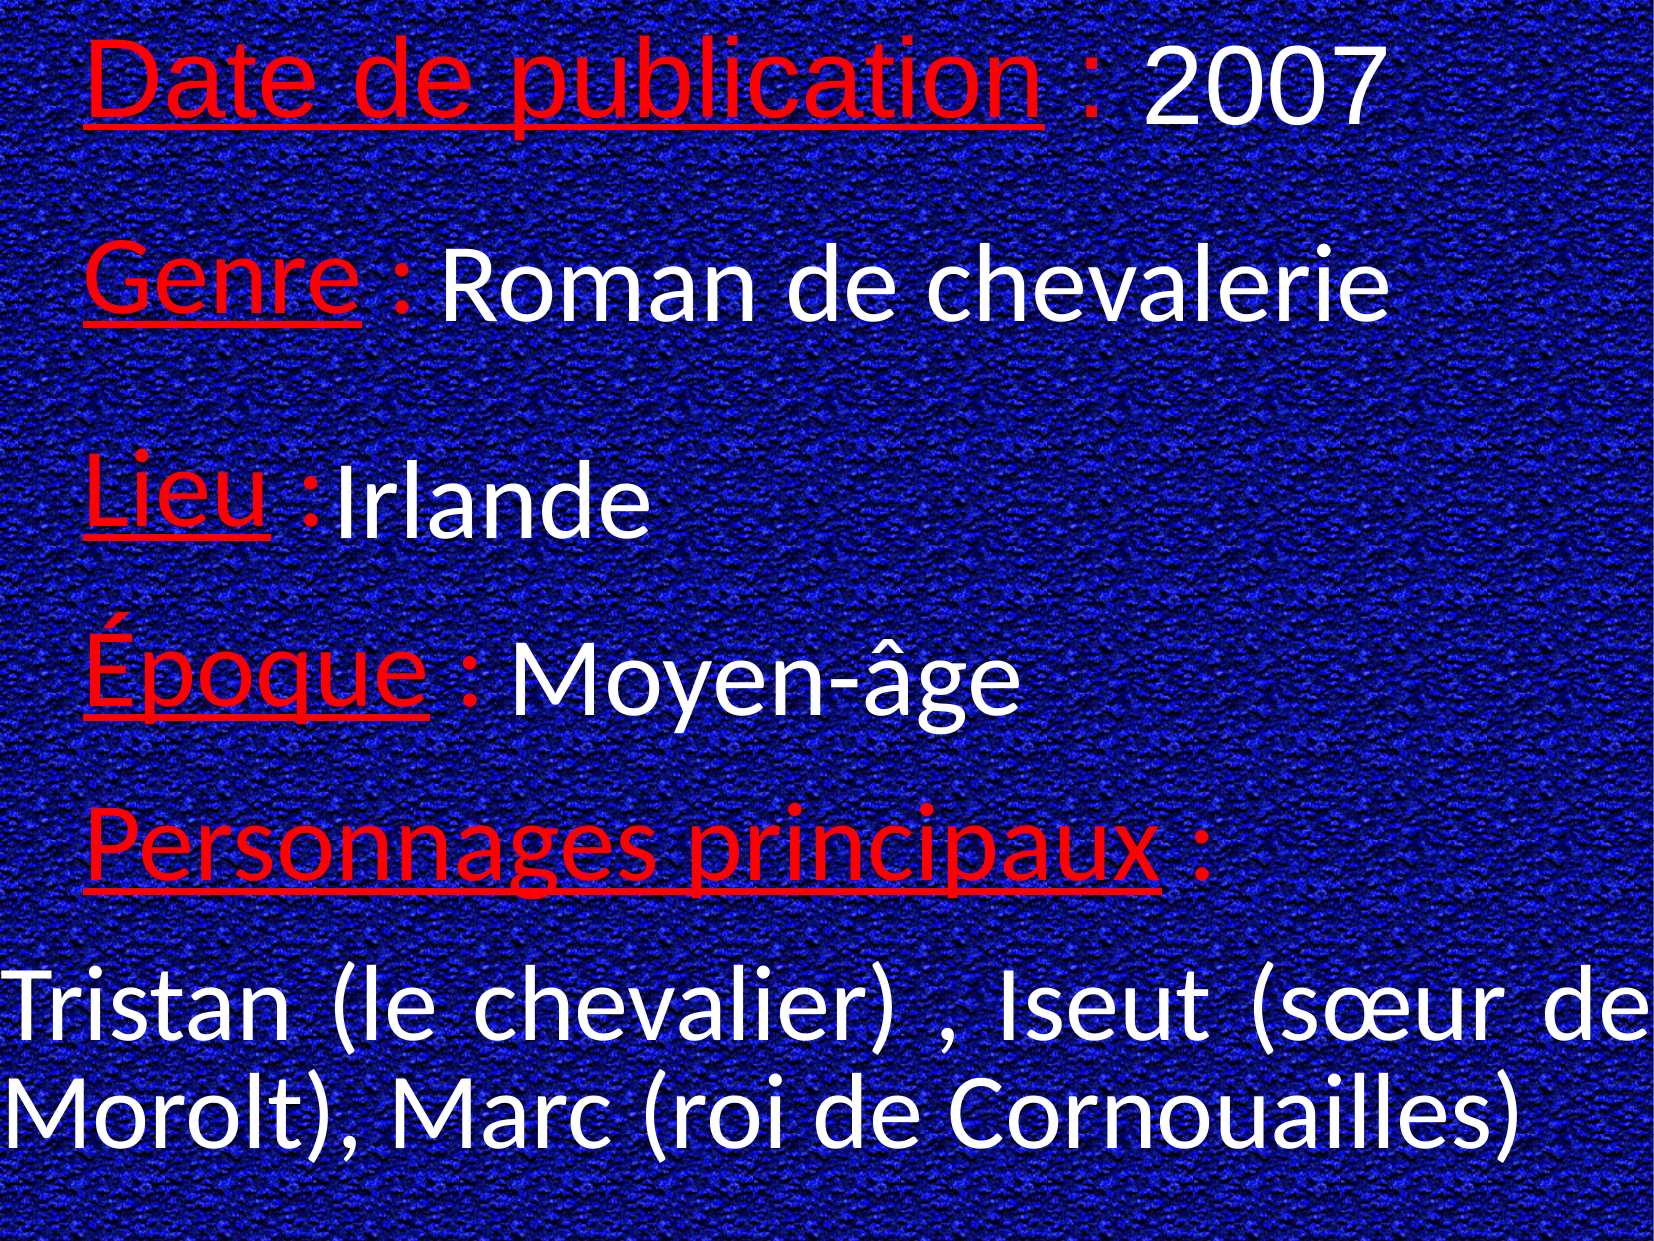

2007
# Date de publication :
Genre :
 Roman de chevalerie
Lieu :
 Irlande
Époque :
Moyen-âge
Personnages principaux :
Tristan (le chevalier) , Iseut (sœur de Morolt), Marc (roi de Cornouailles)